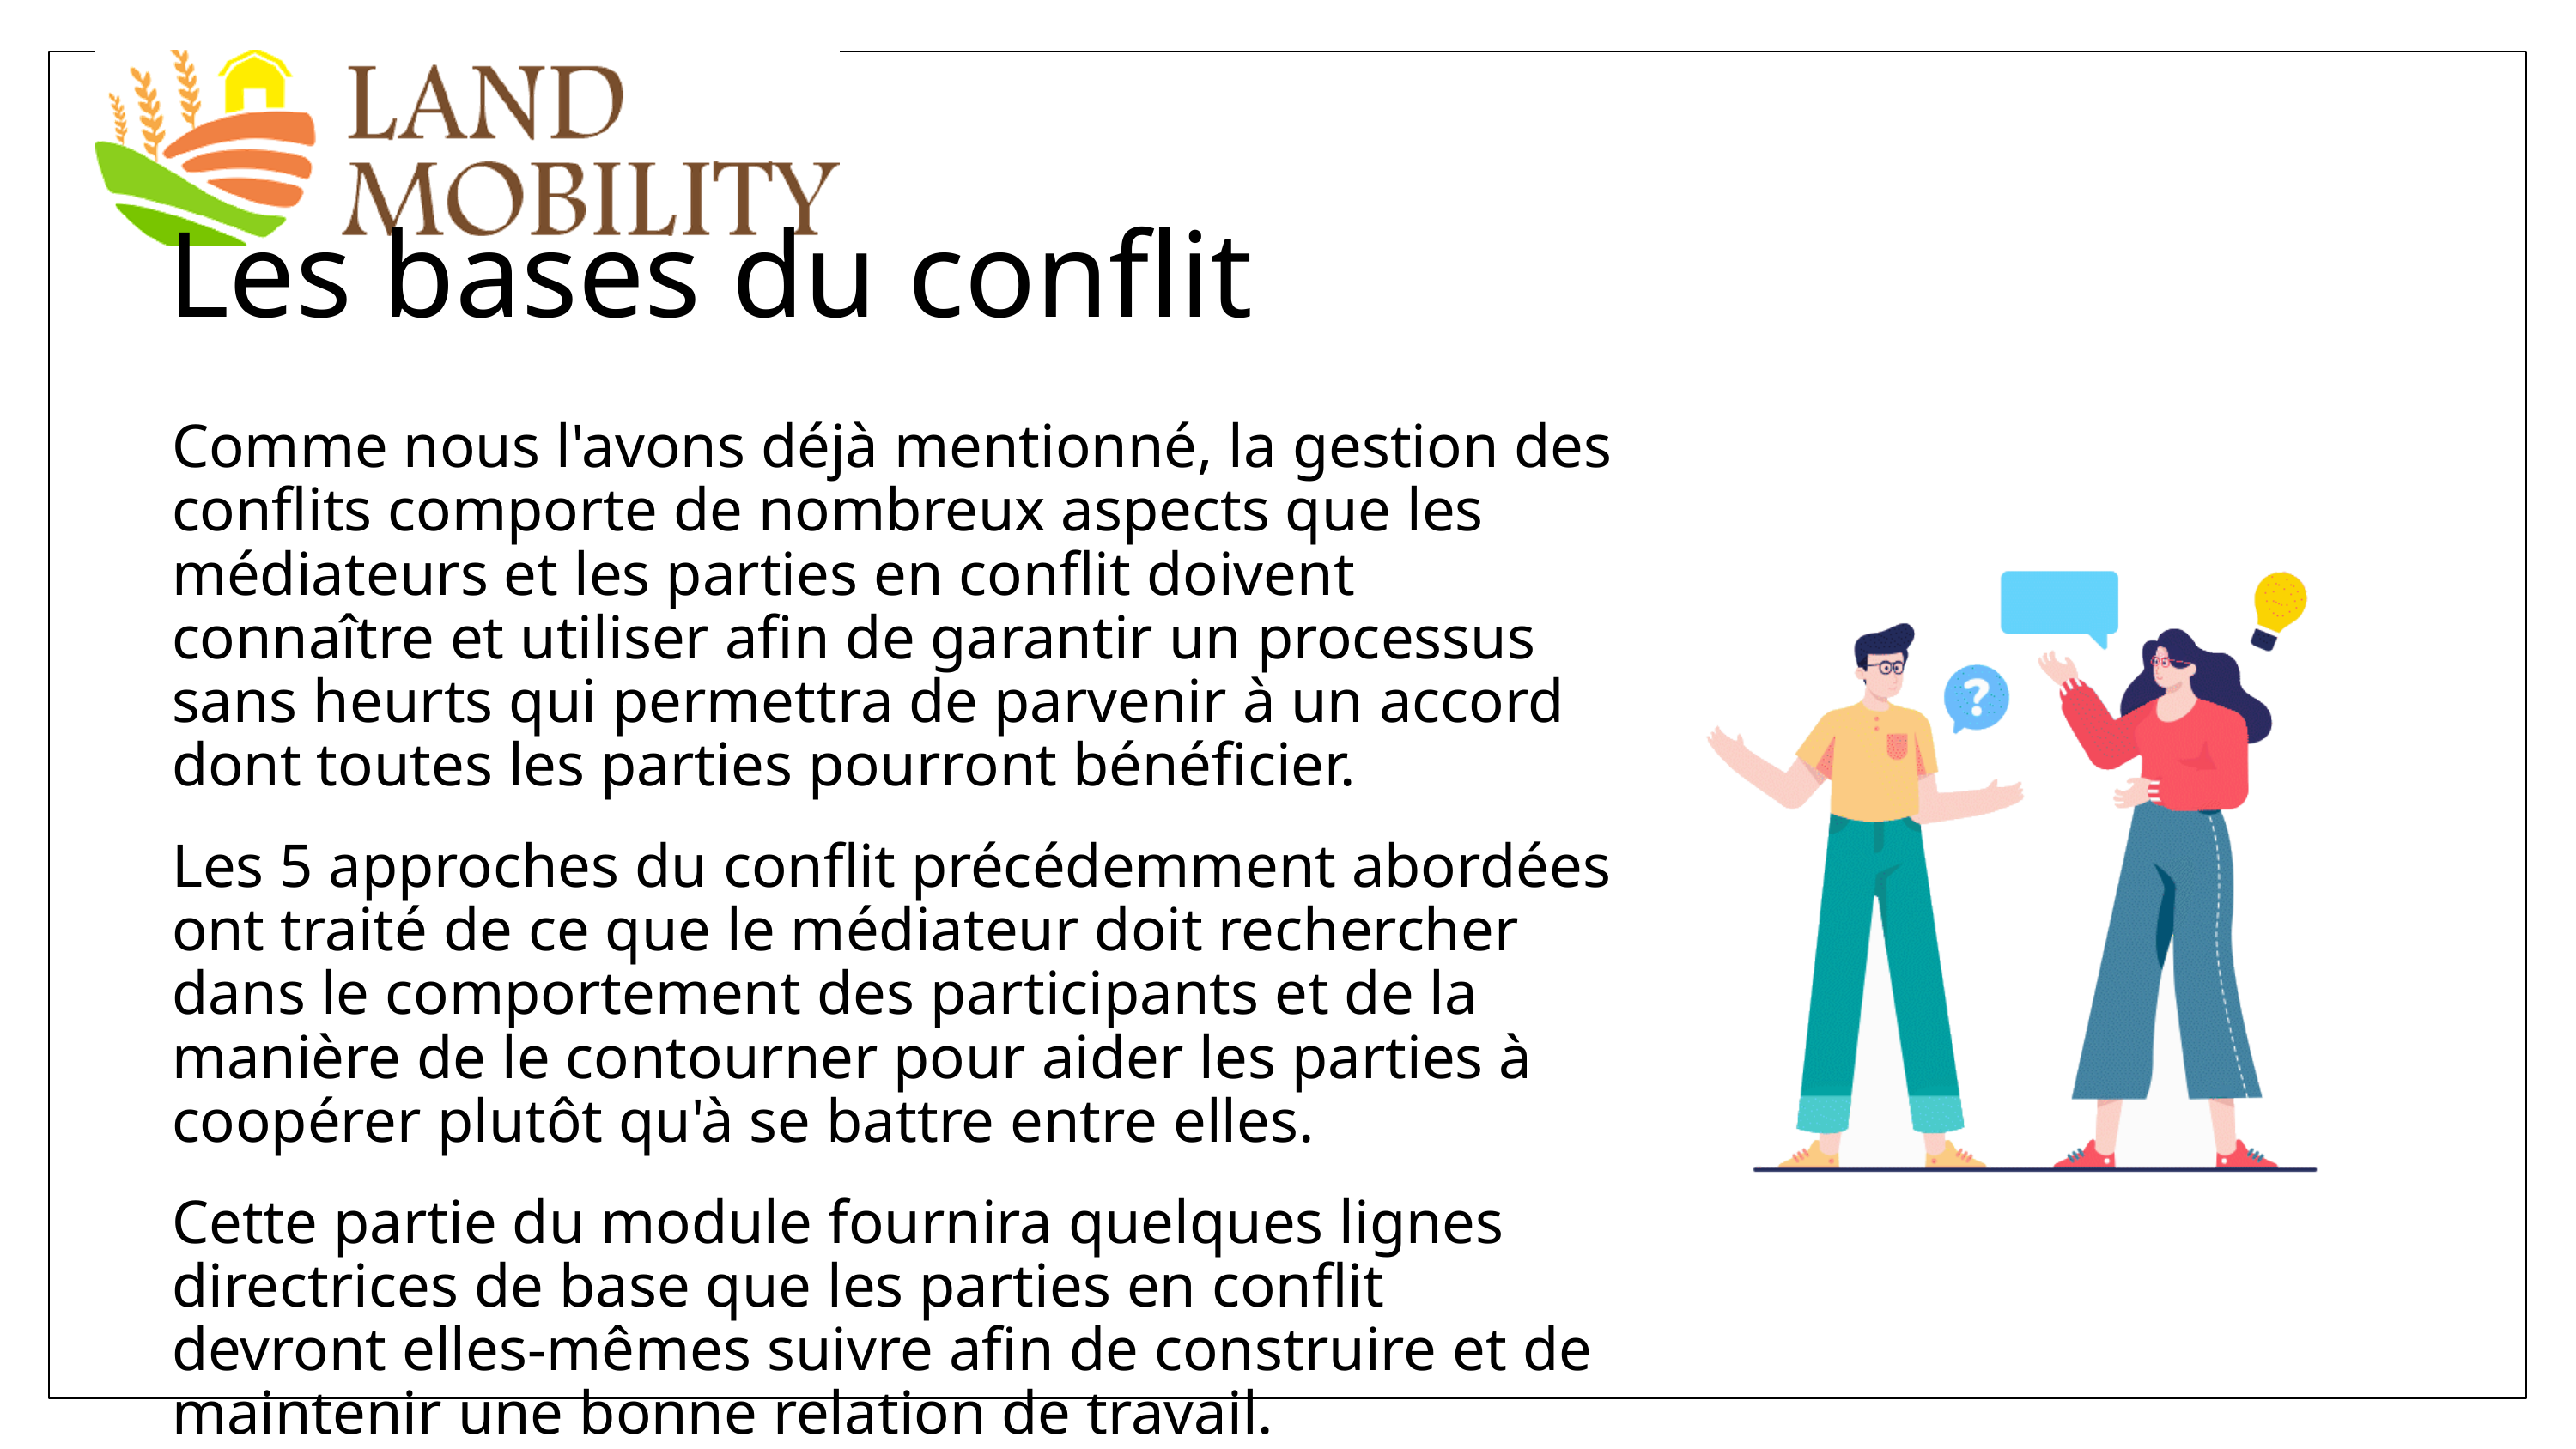

# Les bases du conflit
Comme nous l'avons déjà mentionné, la gestion des conflits comporte de nombreux aspects que les médiateurs et les parties en conflit doivent connaître et utiliser afin de garantir un processus sans heurts qui permettra de parvenir à un accord dont toutes les parties pourront bénéficier.
Les 5 approches du conflit précédemment abordées ont traité de ce que le médiateur doit rechercher dans le comportement des participants et de la manière de le contourner pour aider les parties à coopérer plutôt qu'à se battre entre elles.
Cette partie du module fournira quelques lignes directrices de base que les parties en conflit devront elles-mêmes suivre afin de construire et de maintenir une bonne relation de travail.